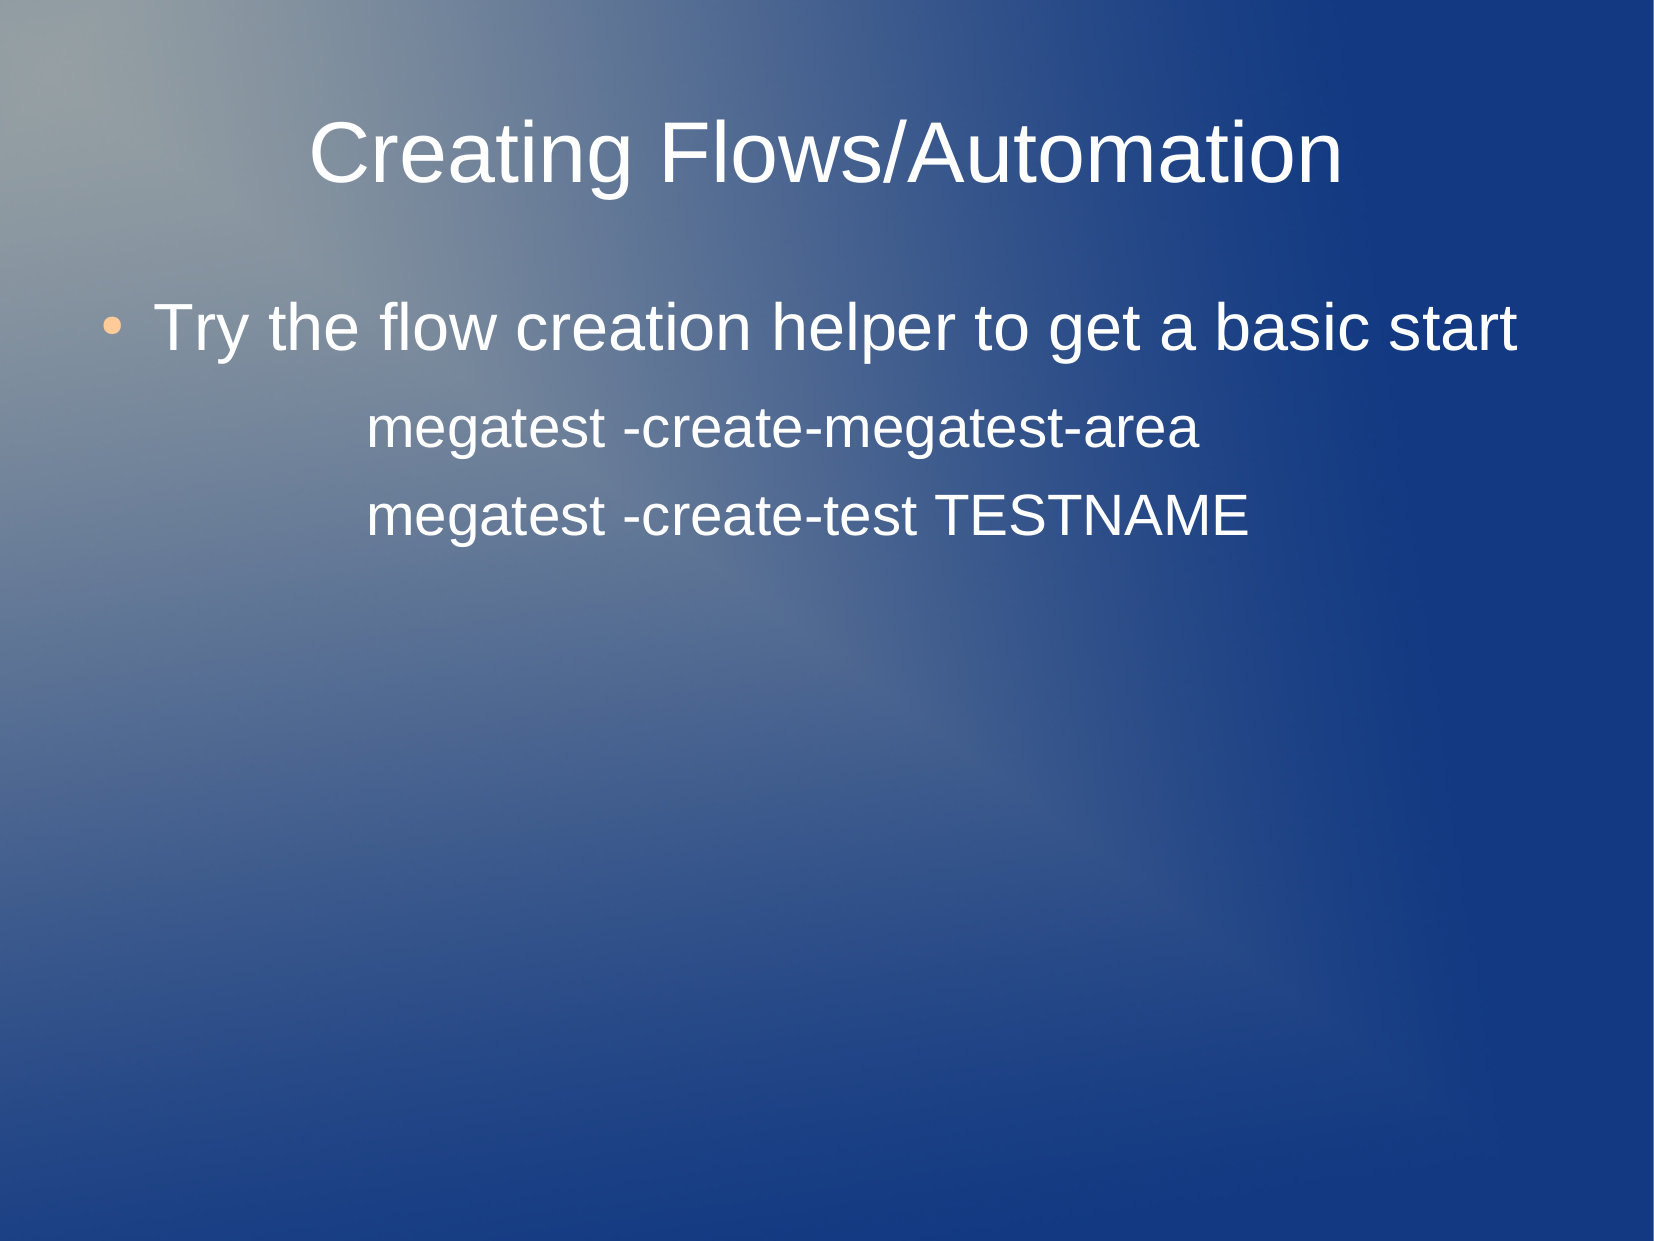

# Creating Flows/Automation
Try the flow creation helper to get a basic start
megatest -create-megatest-area
megatest -create-test TESTNAME